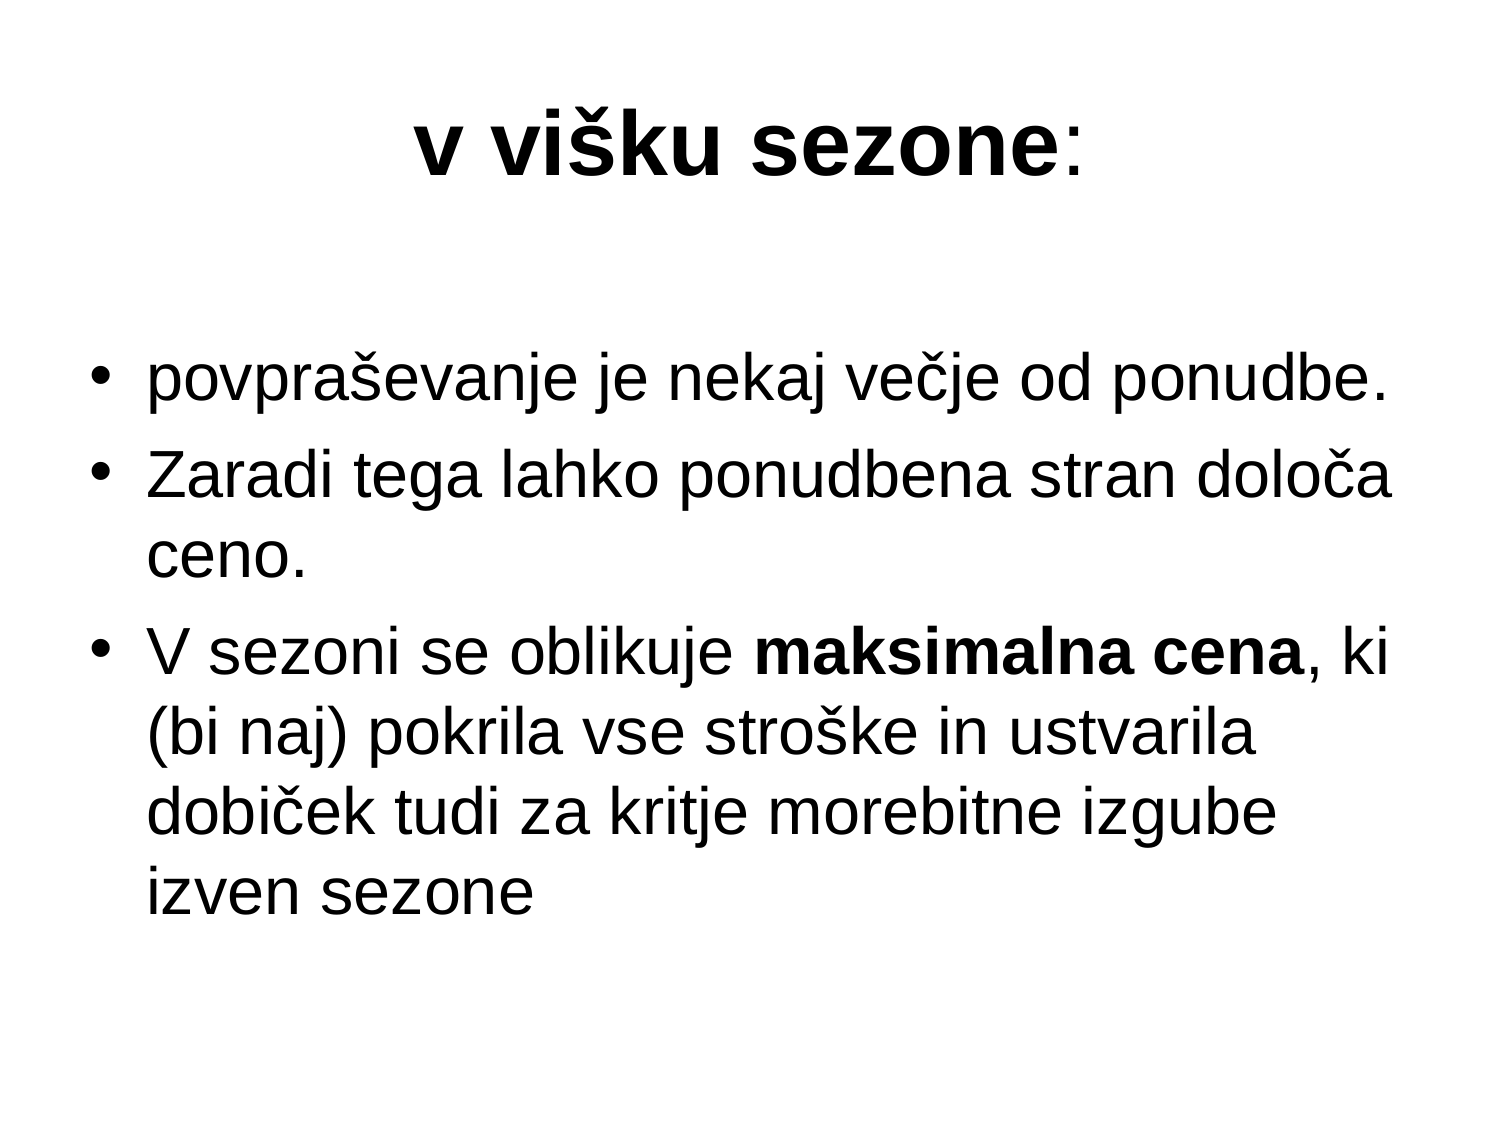

# v višku sezone:
povpraševanje je nekaj večje od ponudbe.
Zaradi tega lahko ponudbena stran določa ceno.
V sezoni se oblikuje maksimalna cena, ki (bi naj) pokrila vse stroške in ustvarila dobiček tudi za kritje morebitne izgube izven sezone